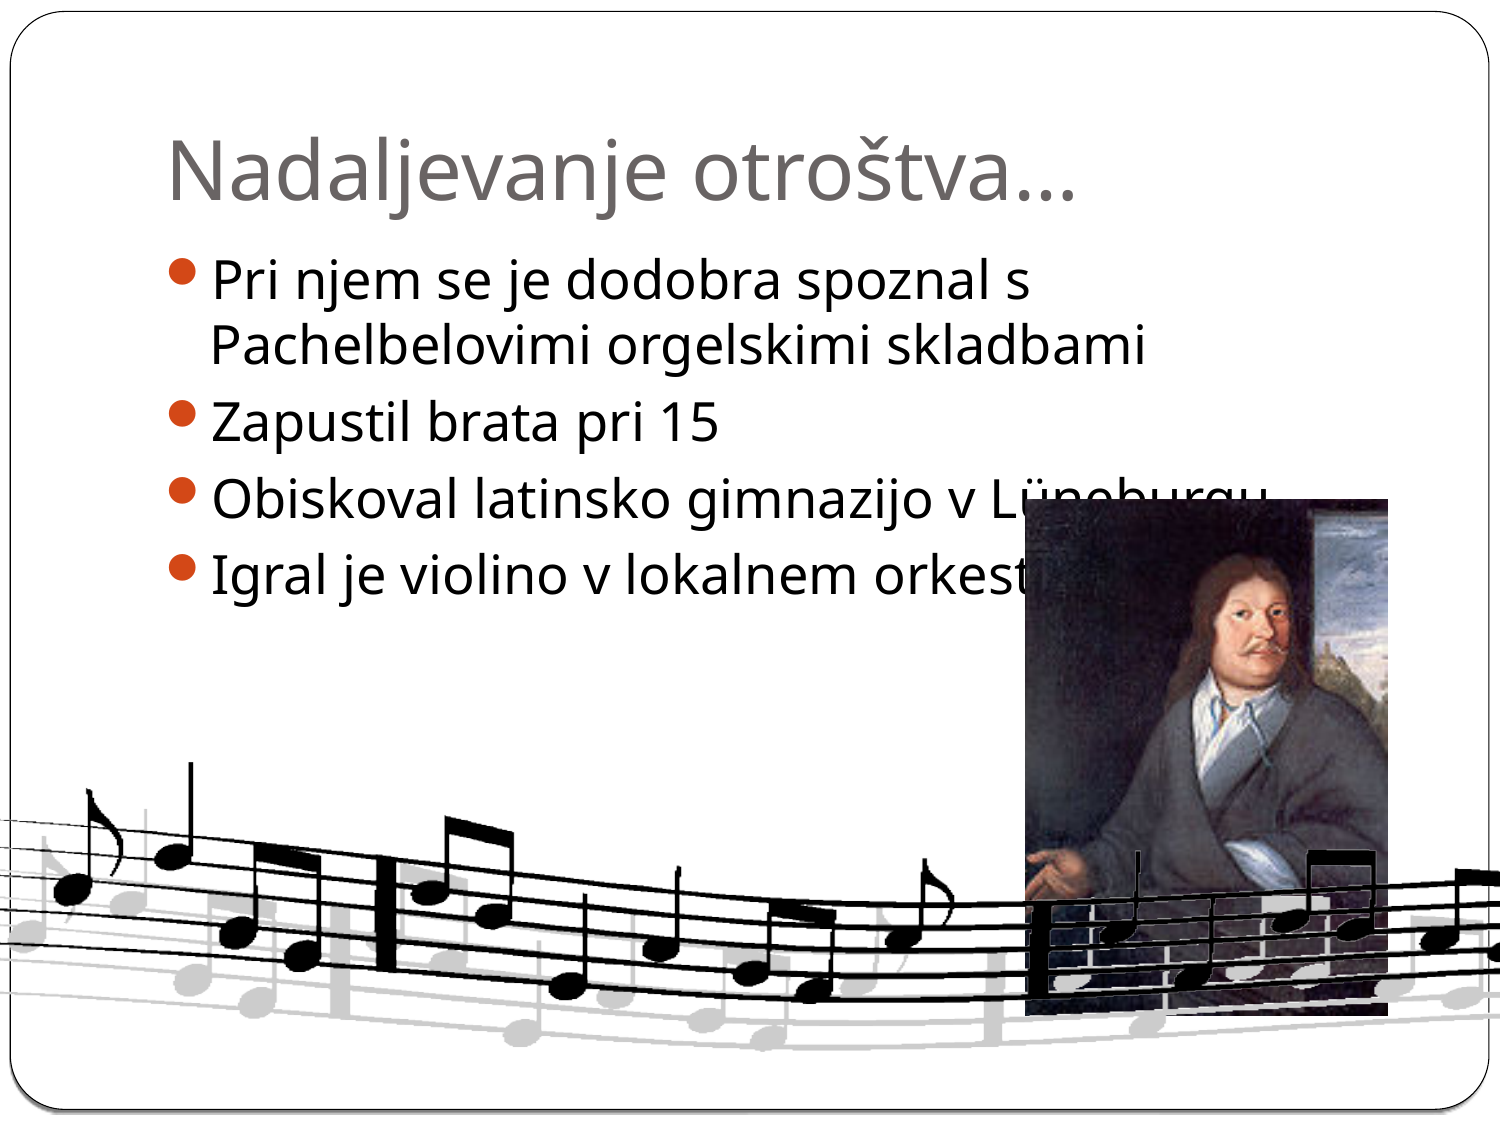

# Nadaljevanje otroštva…
Pri njem se je dodobra spoznal s Pachelbelovimi orgelskimi skladbami
Zapustil brata pri 15
Obiskoval latinsko gimnazijo v Lüneburgu
Igral je violino v lokalnem orkestru